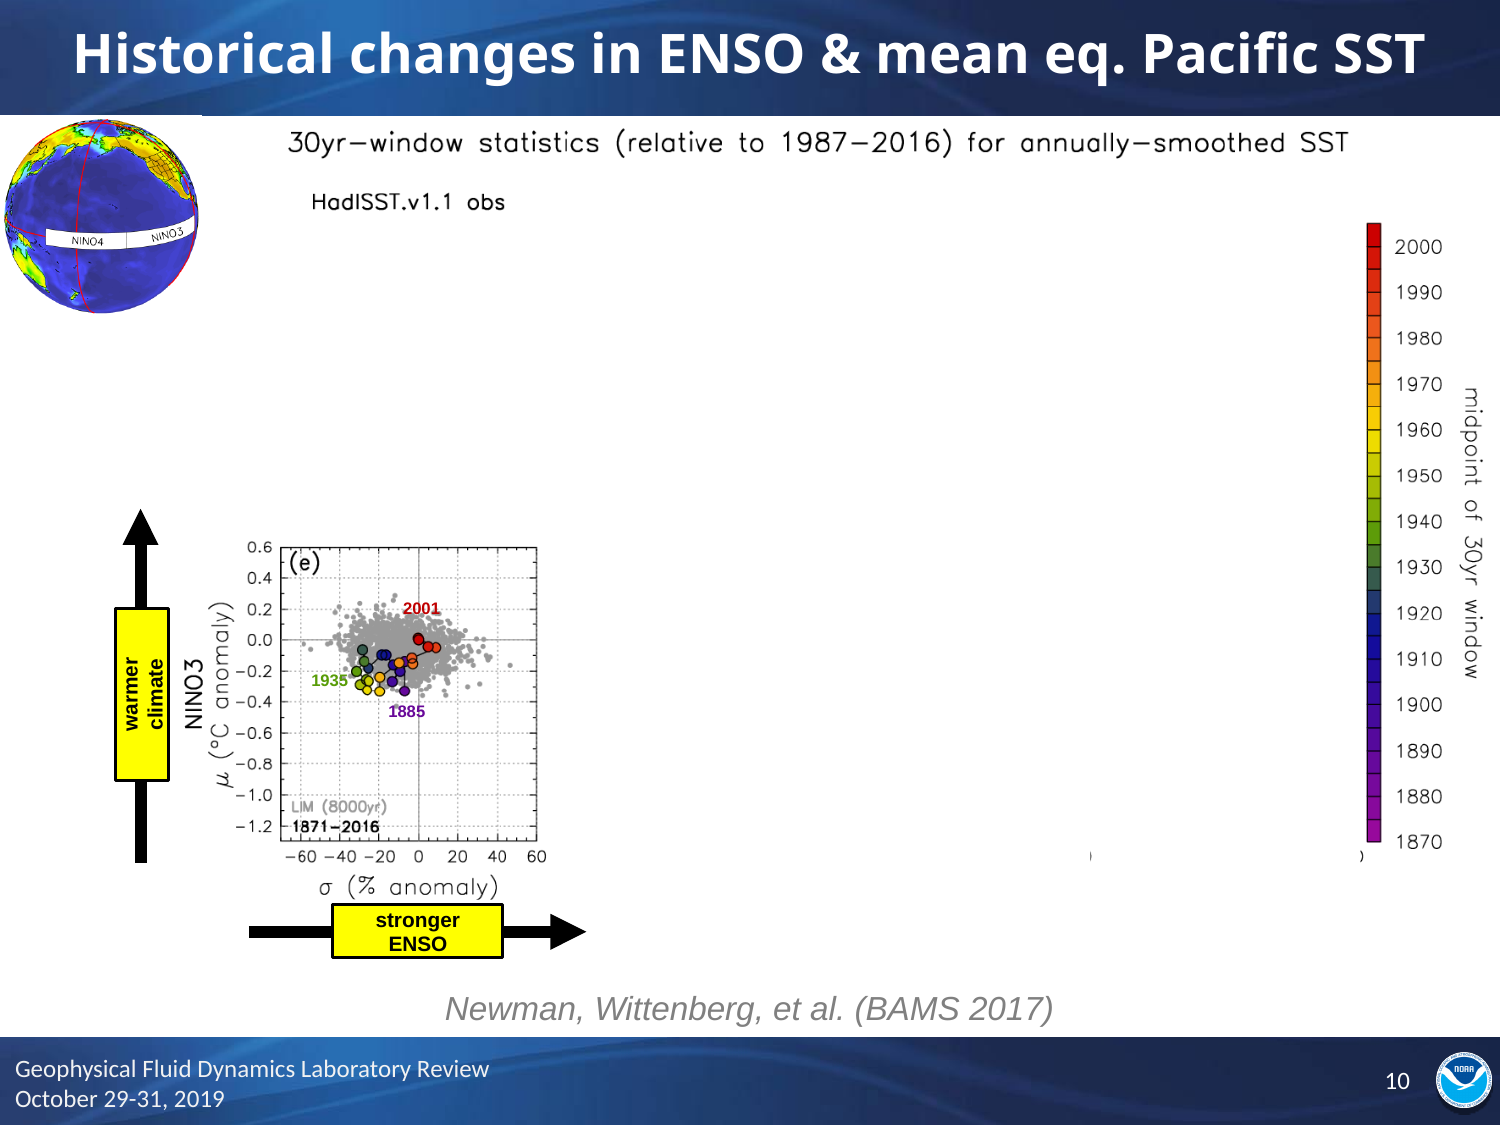

# Historical changes in ENSO & mean eq. Pacific SST
warmer
climate
2001
1935
1885
stronger
ENSO
Newman, Wittenberg, et al. (BAMS 2017)‏